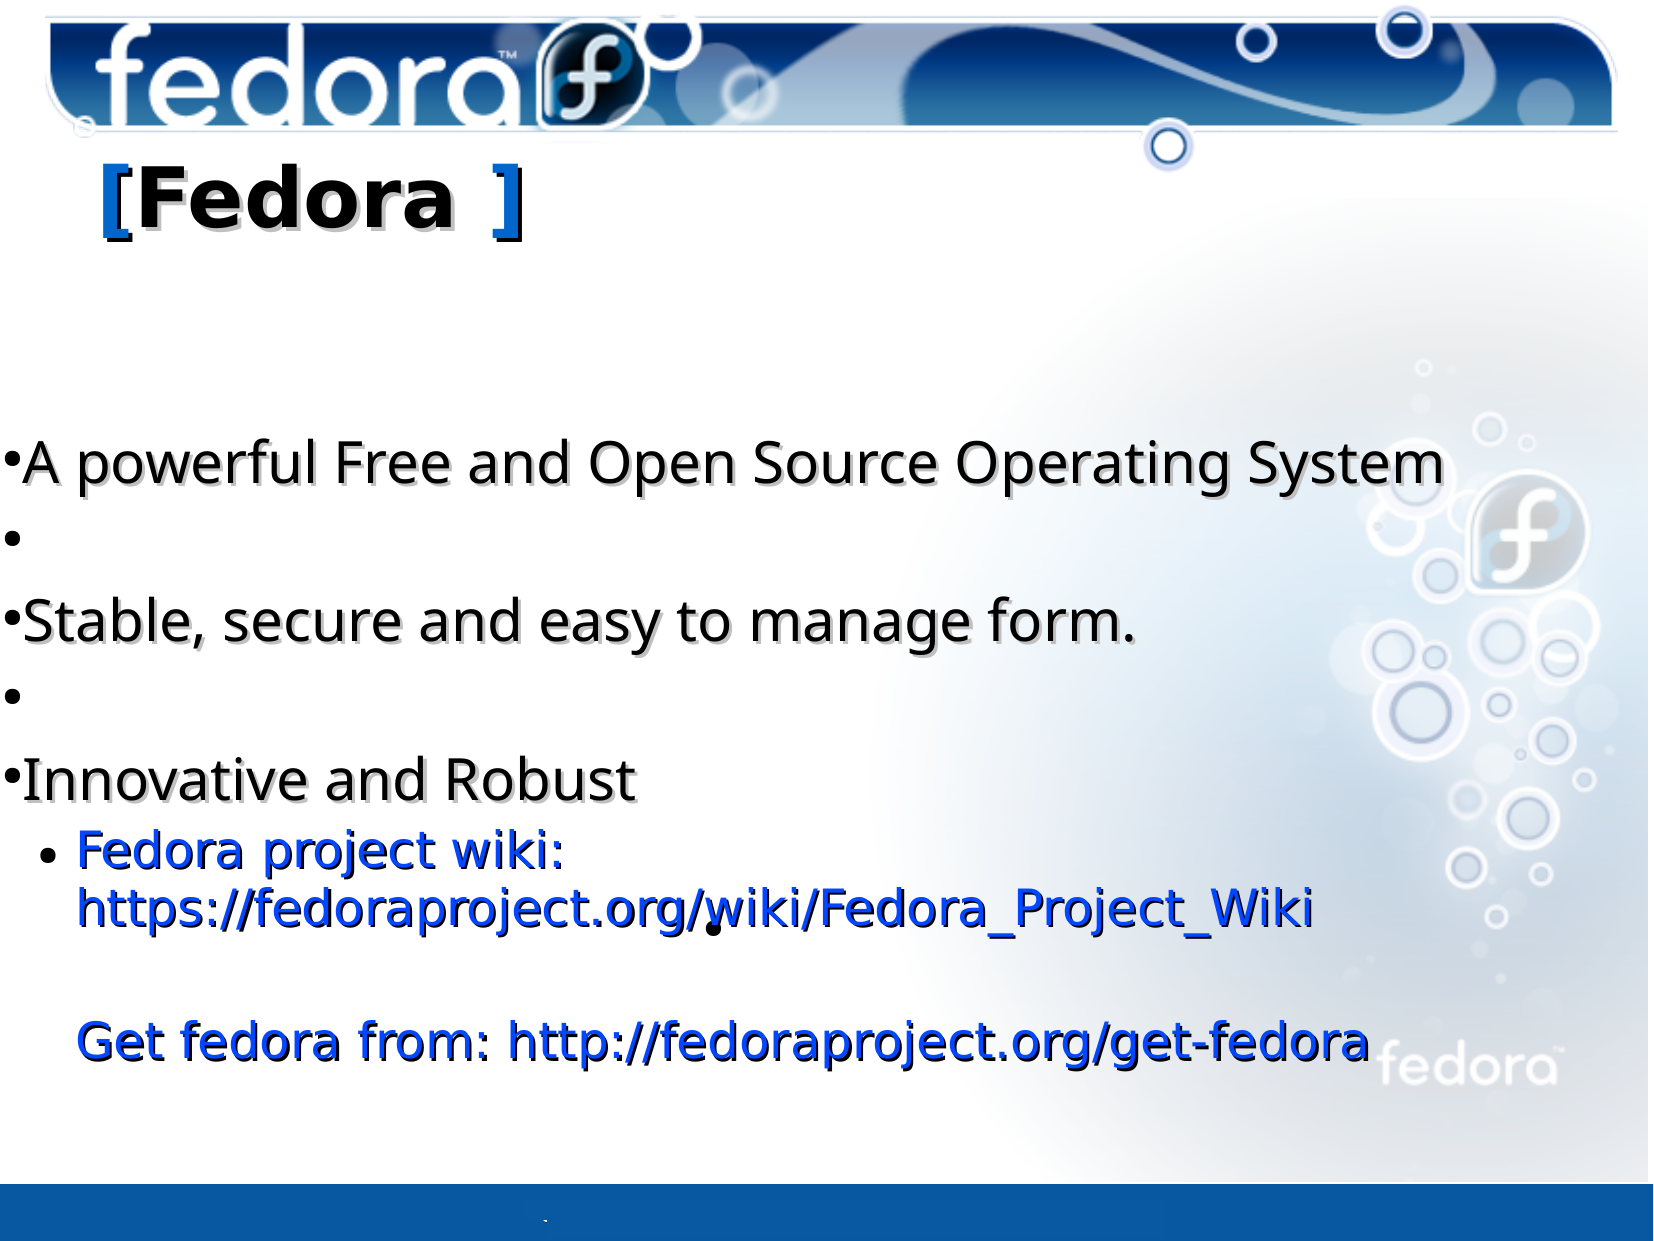

[Fedora ]
A powerful Free and Open Source Operating System
Stable, secure and easy to manage form.
Innovative and Robust
Fedora project wiki:
https://fedoraproject.org/wiki/Fedora_Project_Wiki
Get fedora from: http://fedoraproject.org/get-fedora